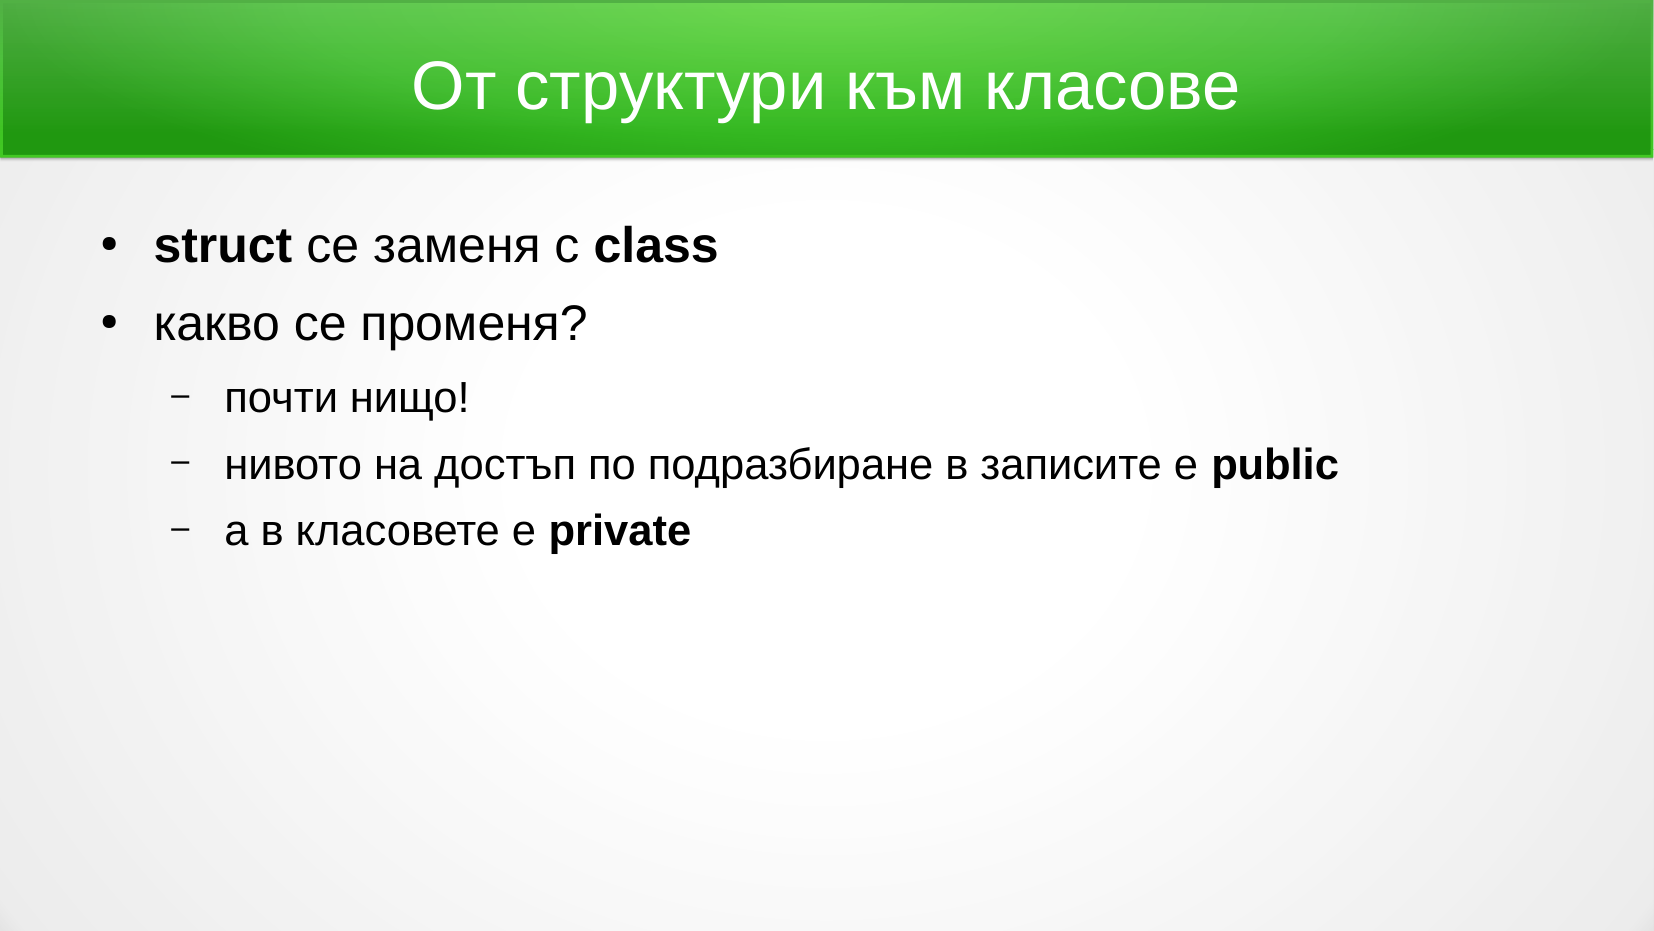

# От структури към класове
struct се заменя с class
какво се променя?
почти нищо!
нивото на достъп по подразбиране в записите е public
а в класовете е private